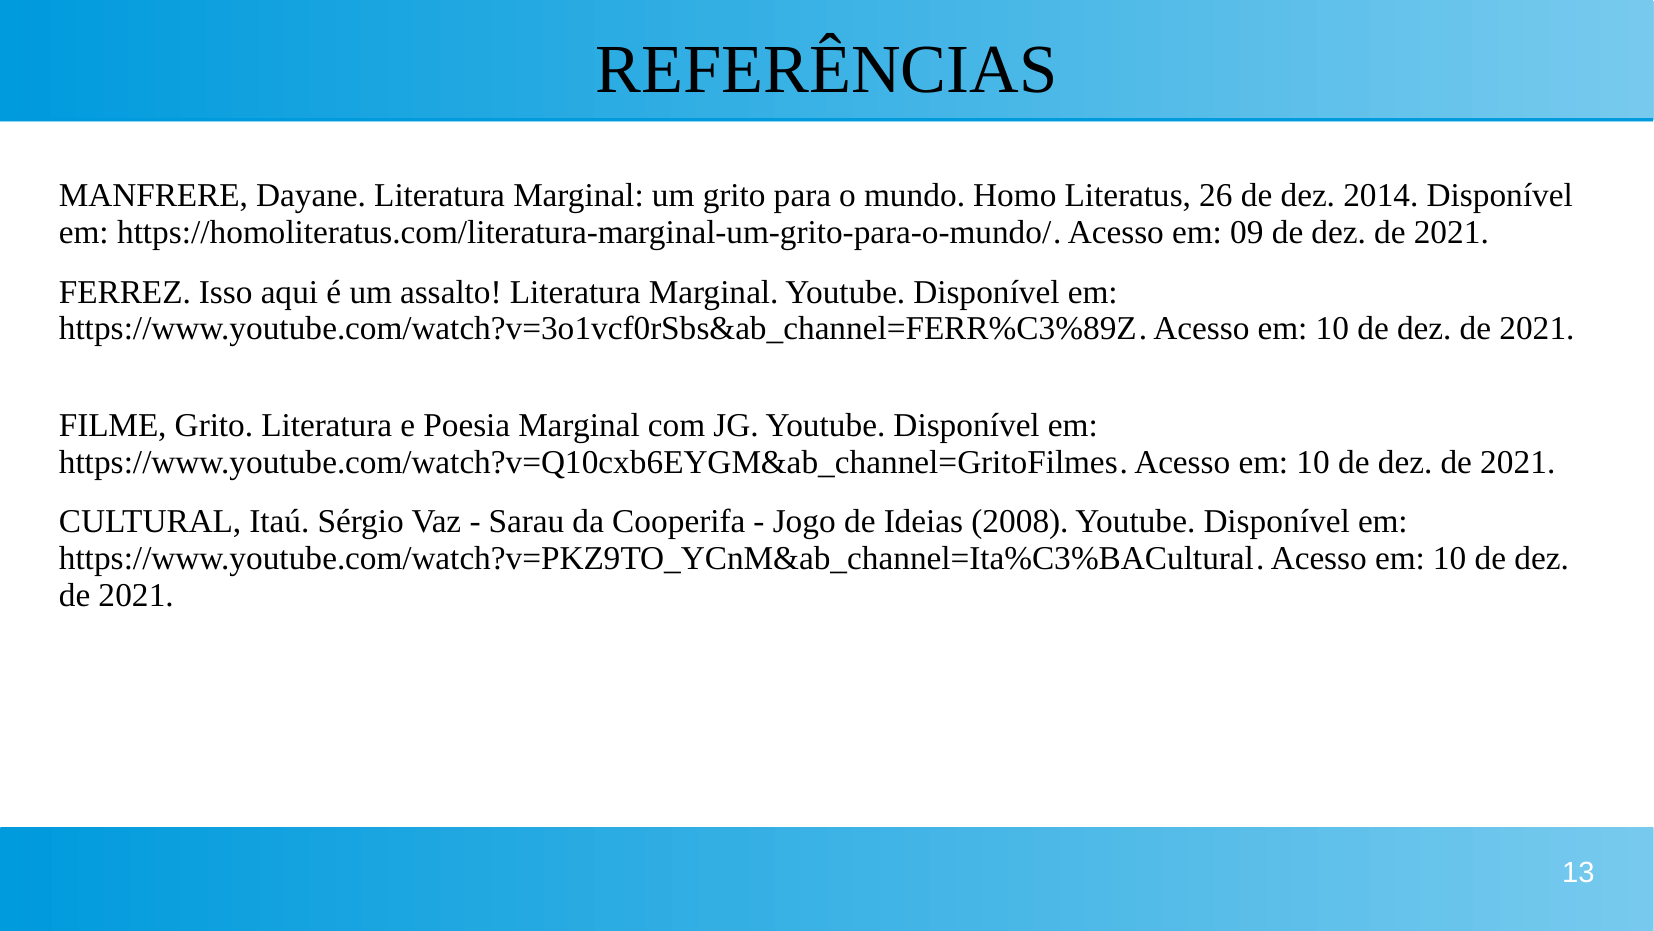

# REFERÊNCIAS
MANFRERE, Dayane. Literatura Marginal: um grito para o mundo. Homo Literatus, 26 de dez. 2014. Disponível em: https://homoliteratus.com/literatura-marginal-um-grito-para-o-mundo/. Acesso em: 09 de dez. de 2021.
FERREZ. Isso aqui é um assalto! Literatura Marginal. Youtube. Disponível em: https://www.youtube.com/watch?v=3o1vcf0rSbs&ab_channel=FERR%C3%89Z. Acesso em: 10 de dez. de 2021.
FILME, Grito. Literatura e Poesia Marginal com JG. Youtube. Disponível em: https://www.youtube.com/watch?v=Q10cxb6EYGM&ab_channel=GritoFilmes. Acesso em: 10 de dez. de 2021.
CULTURAL, Itaú. Sérgio Vaz - Sarau da Cooperifa - Jogo de Ideias (2008). Youtube. Disponível em: https://www.youtube.com/watch?v=PKZ9TO_YCnM&ab_channel=Ita%C3%BACultural. Acesso em: 10 de dez. de 2021.
13